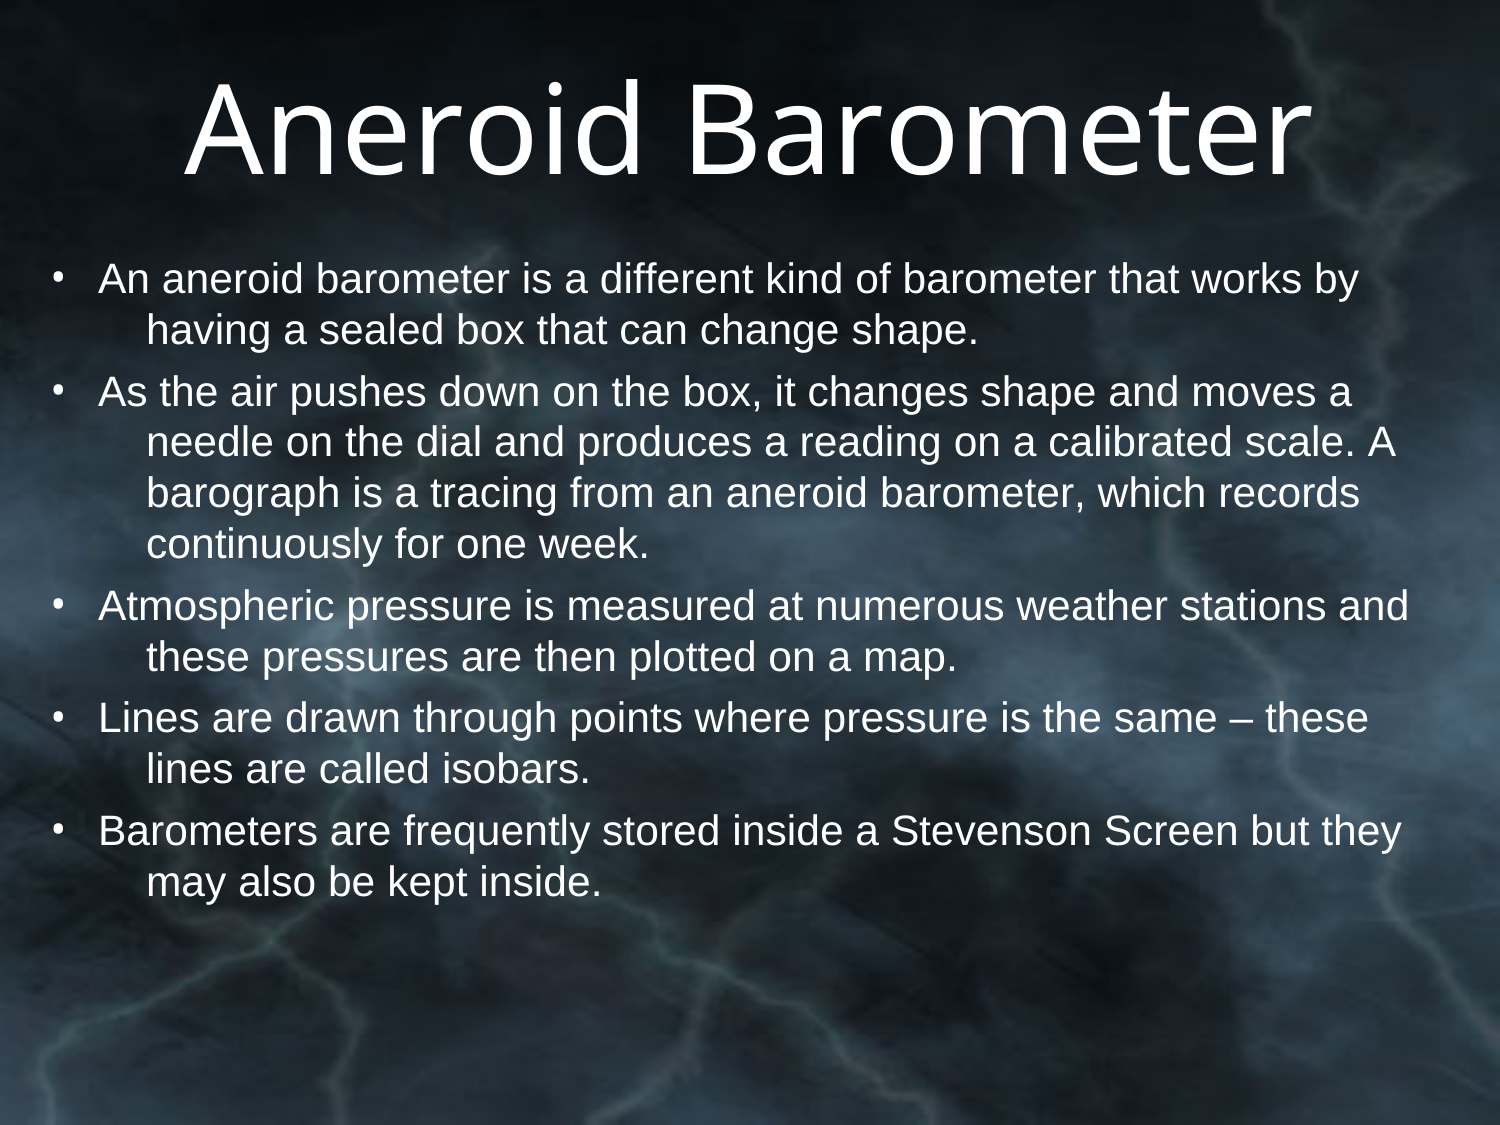

# Aneroid Barometer
An aneroid barometer is a different kind of barometer that works by having a sealed box that can change shape.
As the air pushes down on the box, it changes shape and moves a needle on the dial and produces a reading on a calibrated scale. A barograph is a tracing from an aneroid barometer, which records continuously for one week.
Atmospheric pressure is measured at numerous weather stations and these pressures are then plotted on a map.
Lines are drawn through points where pressure is the same – these lines are called isobars.
Barometers are frequently stored inside a Stevenson Screen but they may also be kept inside.